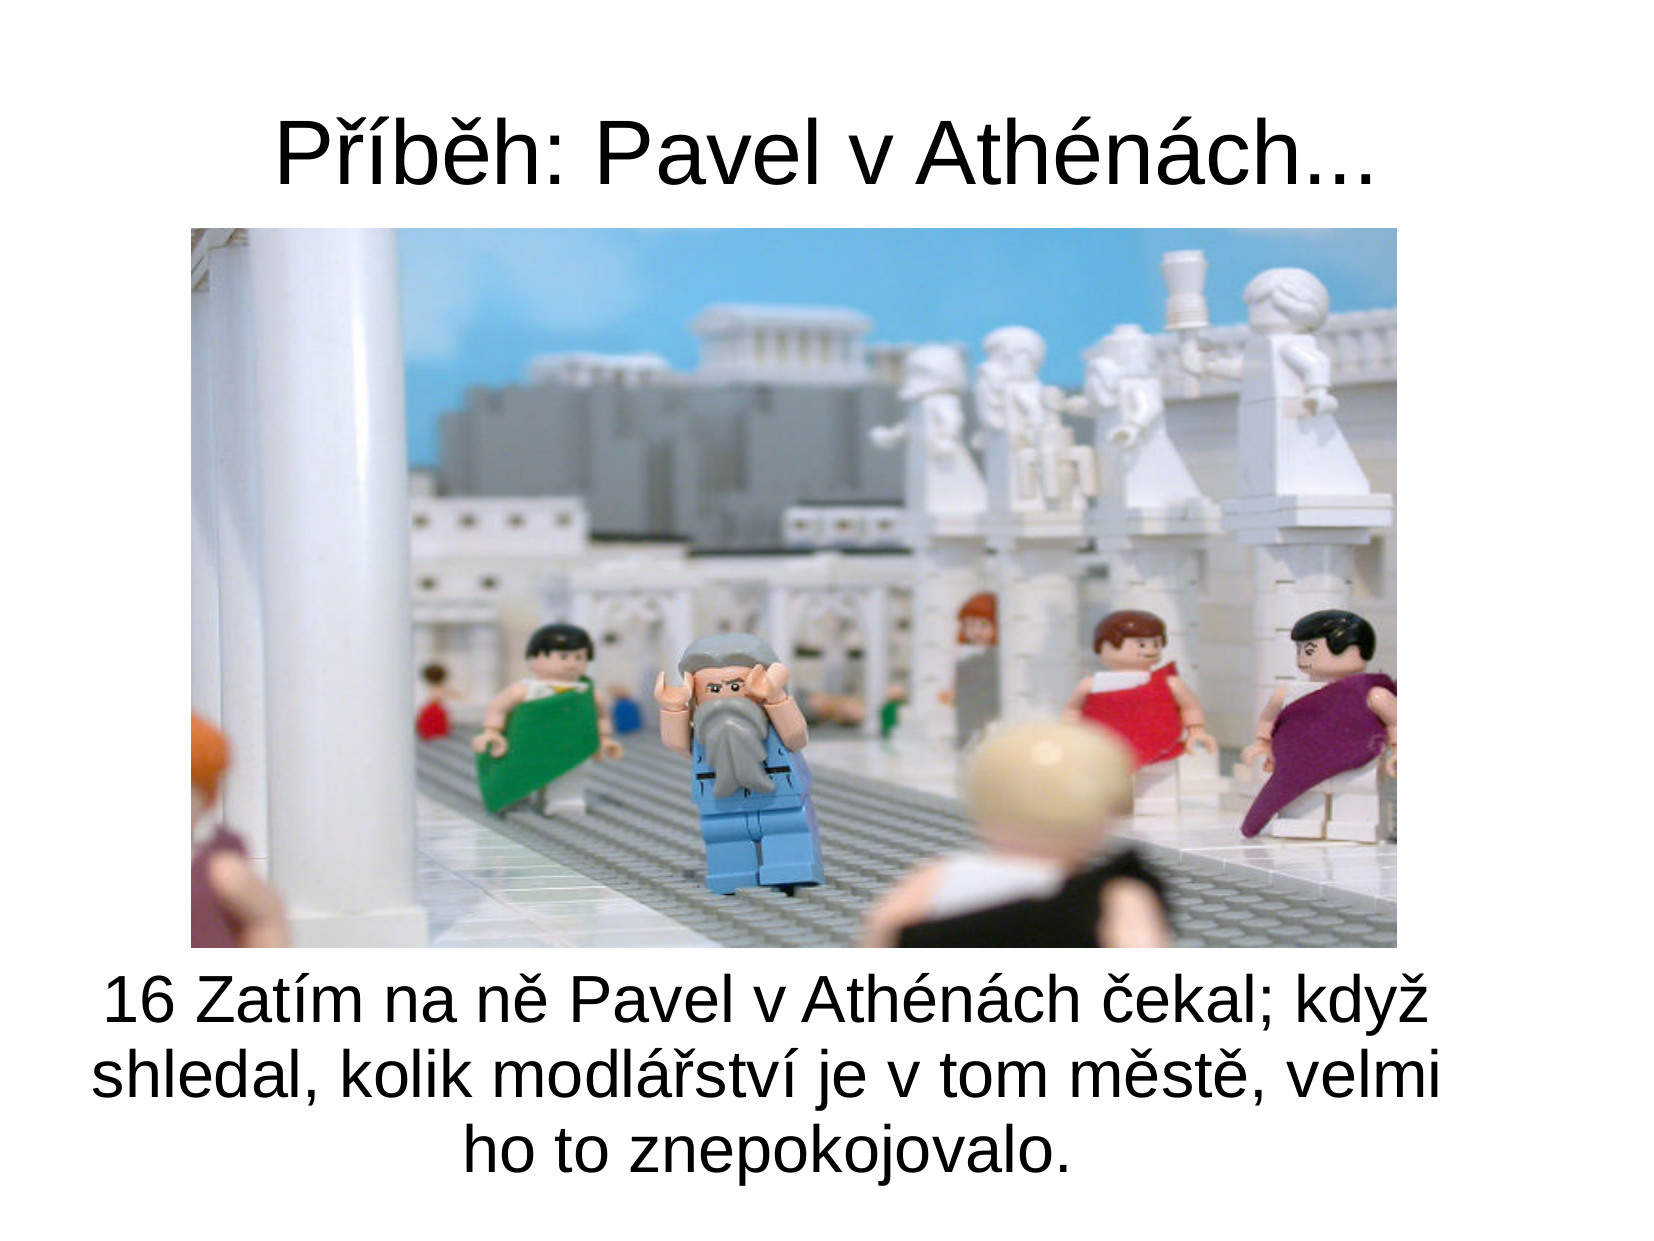

# Příběh: Pavel v Athénách...
16 Zatím na ně Pavel v Athénách čekal; když shledal, kolik modlářství je v tom městě, velmi ho to znepokojovalo.